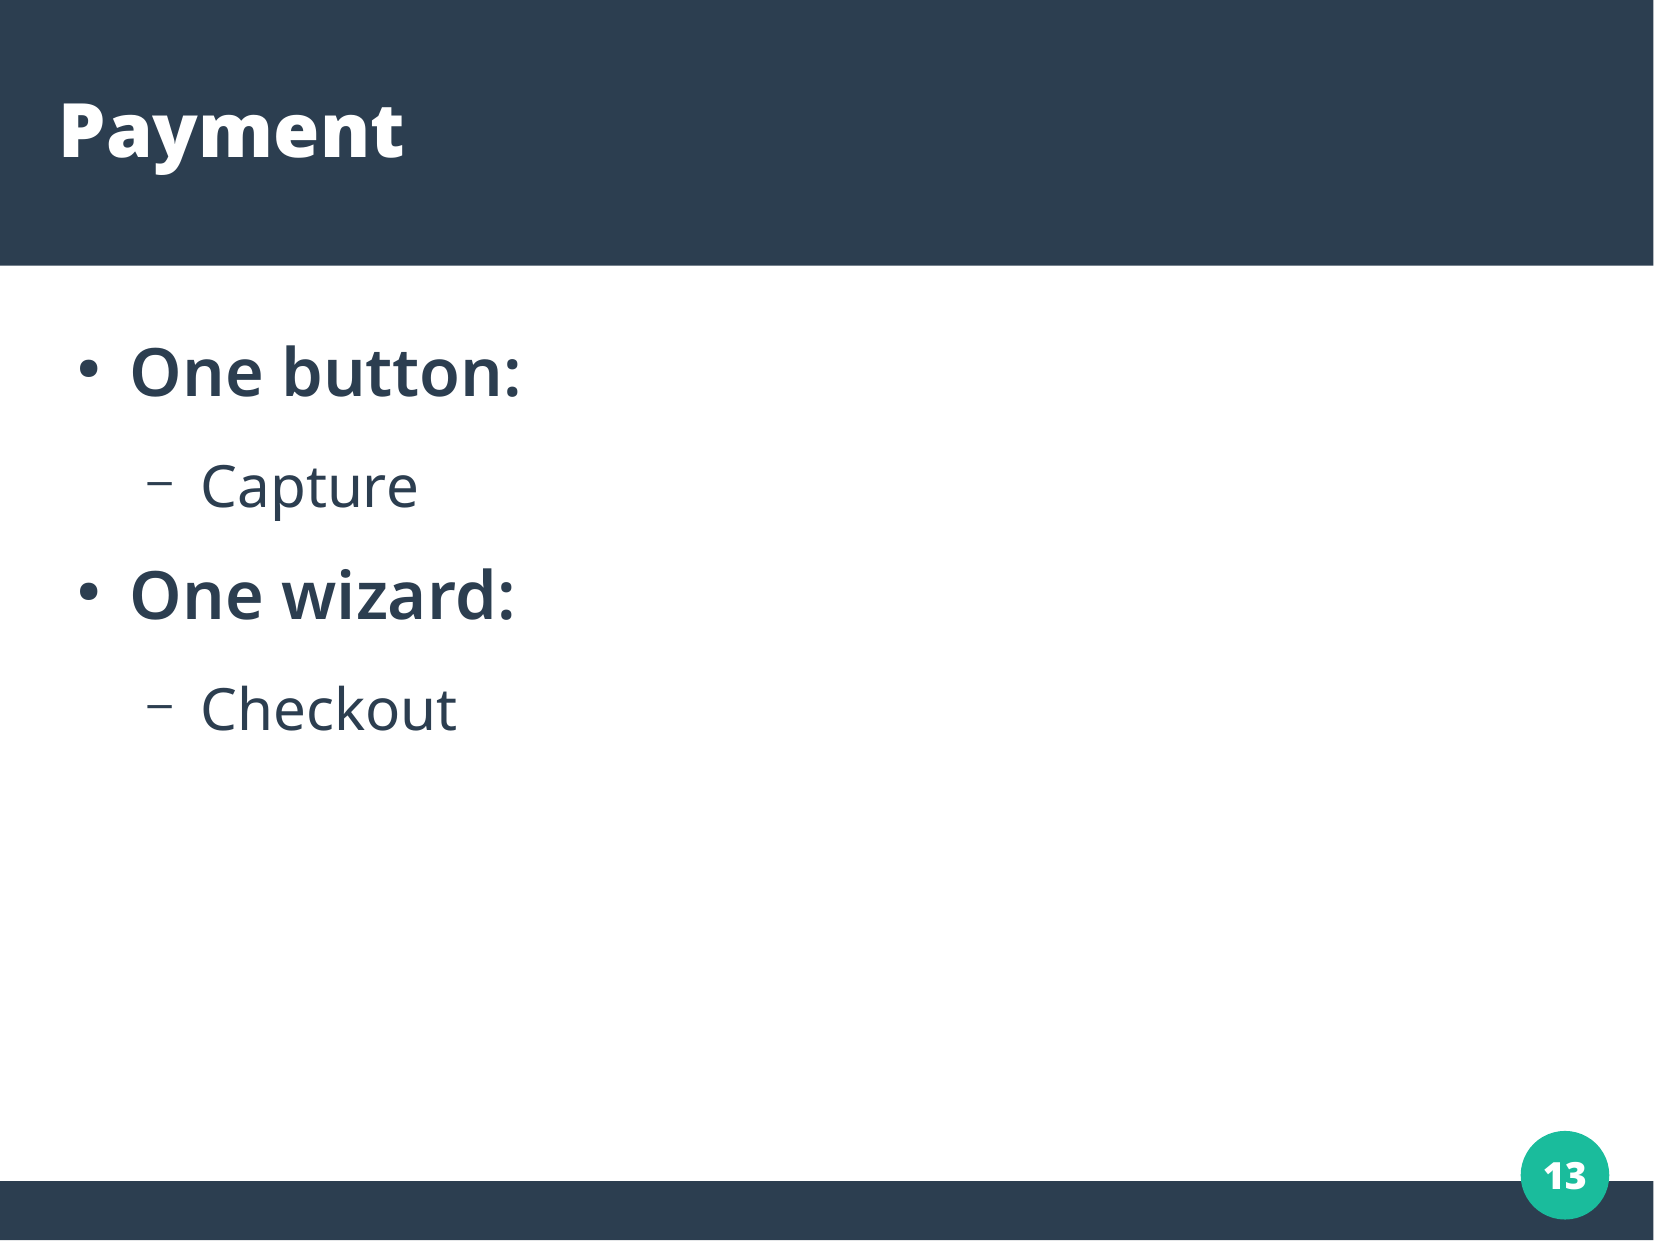

# Payment
One button:
Capture
One wizard:
Checkout
13